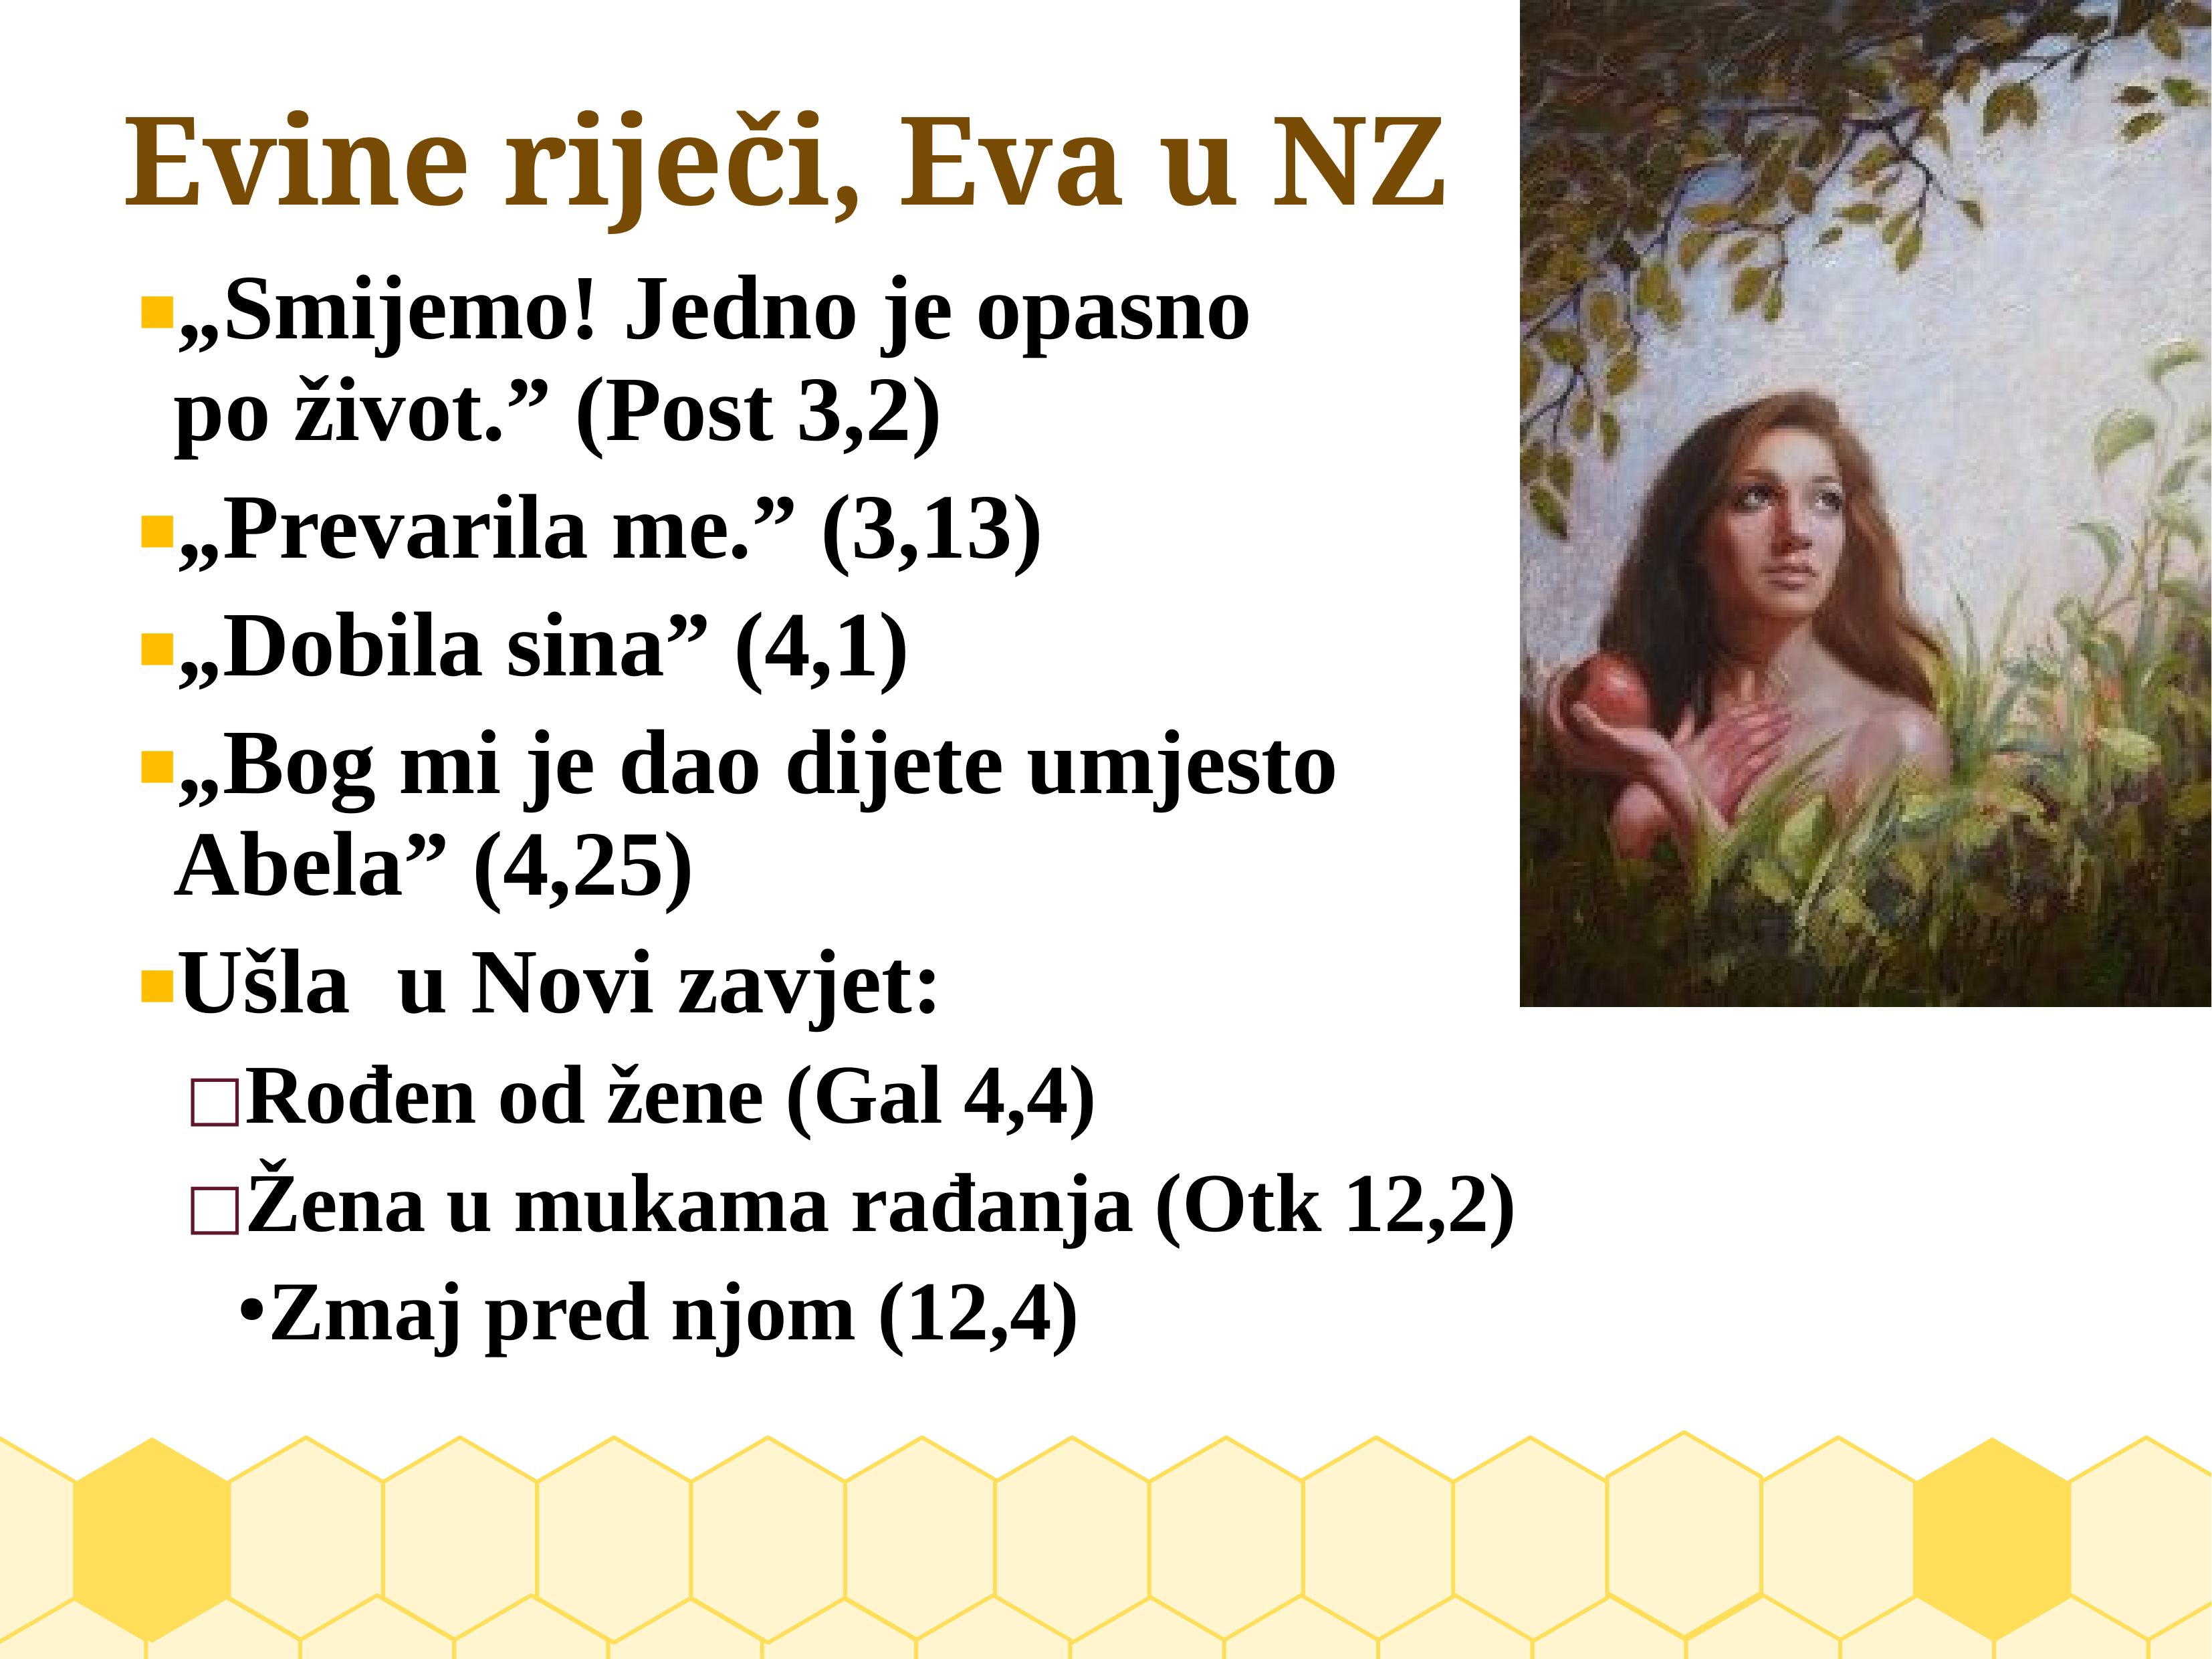

# Evine riječi, Eva u NZ
„Smijemo! Jedno je opasno
po život.” (Post 3,2)
„Prevarila me.” (3,13)
„Dobila sina” (4,1)
„Bog mi je dao dijete umjesto
Abela” (4,25)
Ušla u Novi zavjet:
Rođen od žene (Gal 4,4)
Žena u mukama rađanja (Otk 12,2)
Zmaj pred njom (12,4)